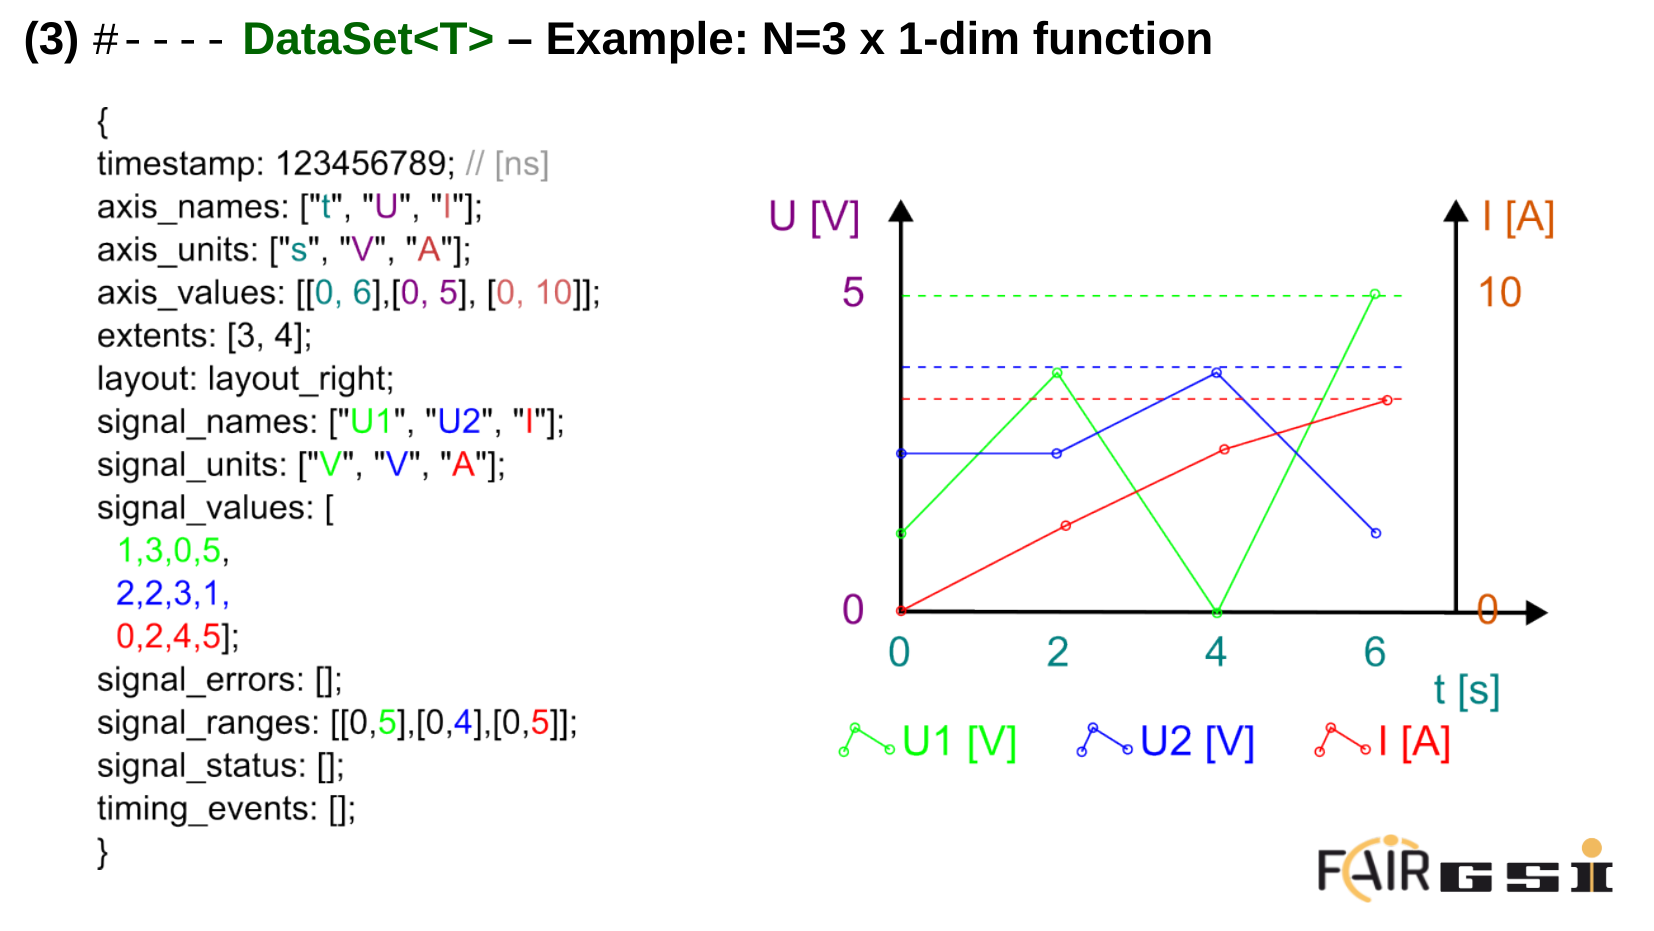

# (3) #---- DataSet<T> – Example: N=3 x 1-dim function